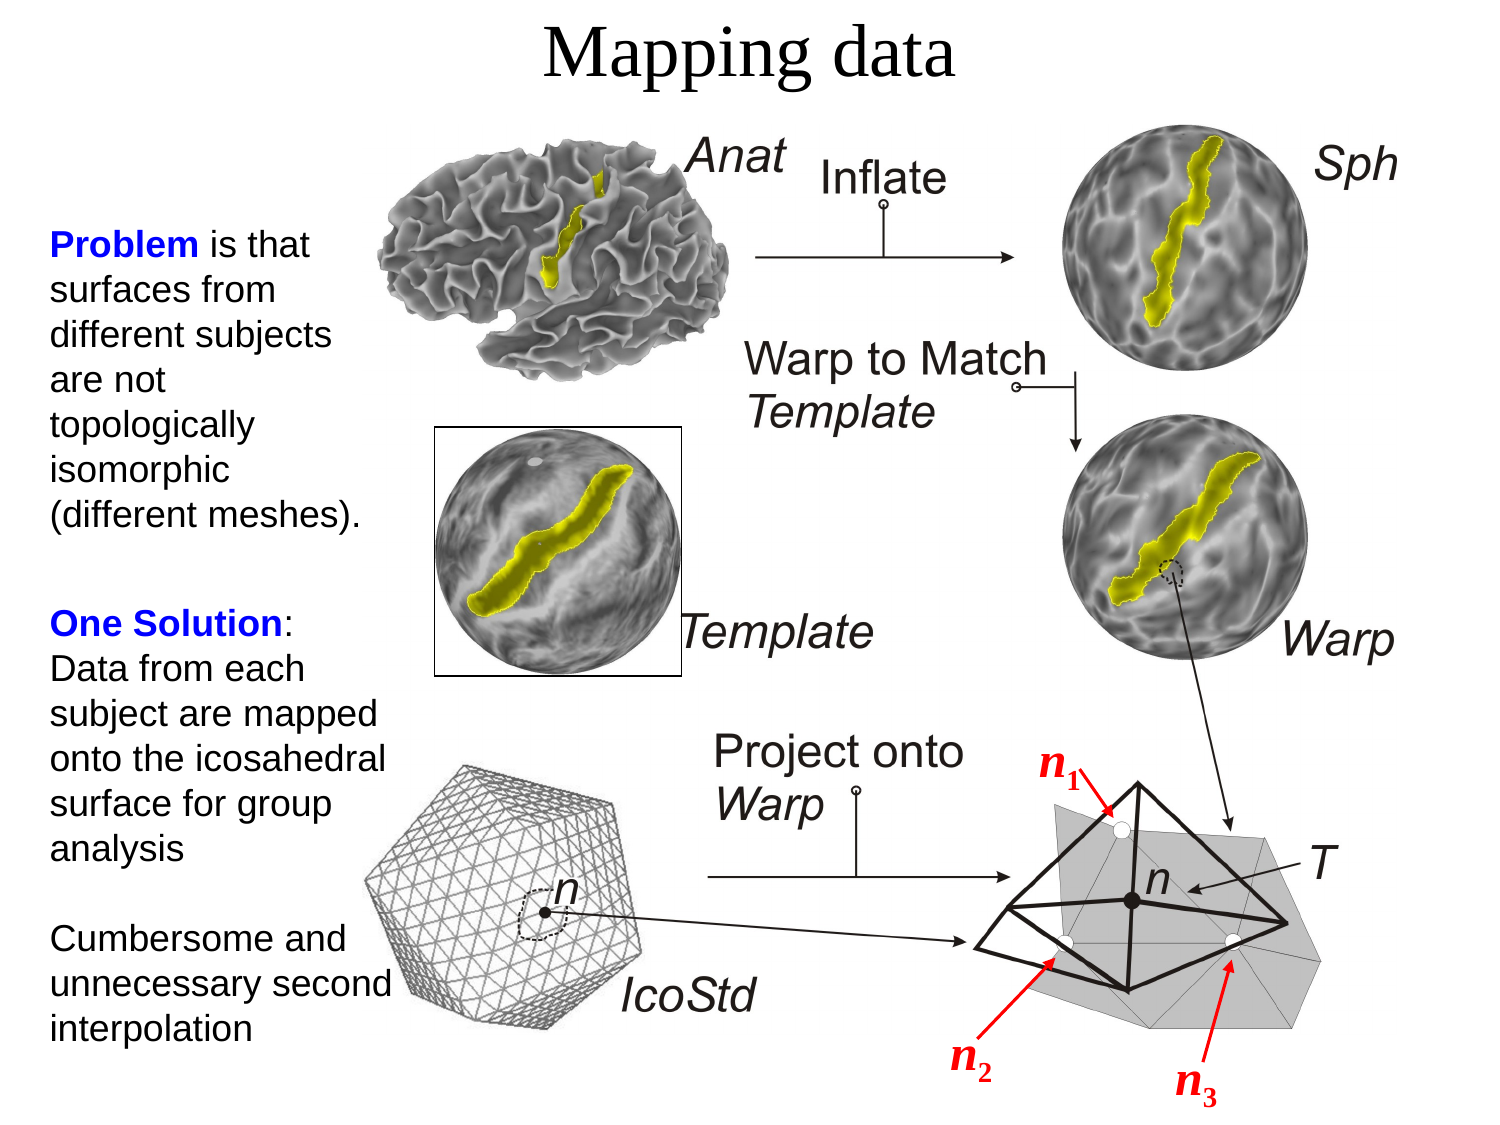

# Mapping data
Problem is that surfaces from different subjects are not topologically isomorphic (different meshes).
One Solution:
Data from each subject are mapped onto the icosahedral surface for group analysis
Cumbersome and unnecessary second interpolation
n1
n2
n3